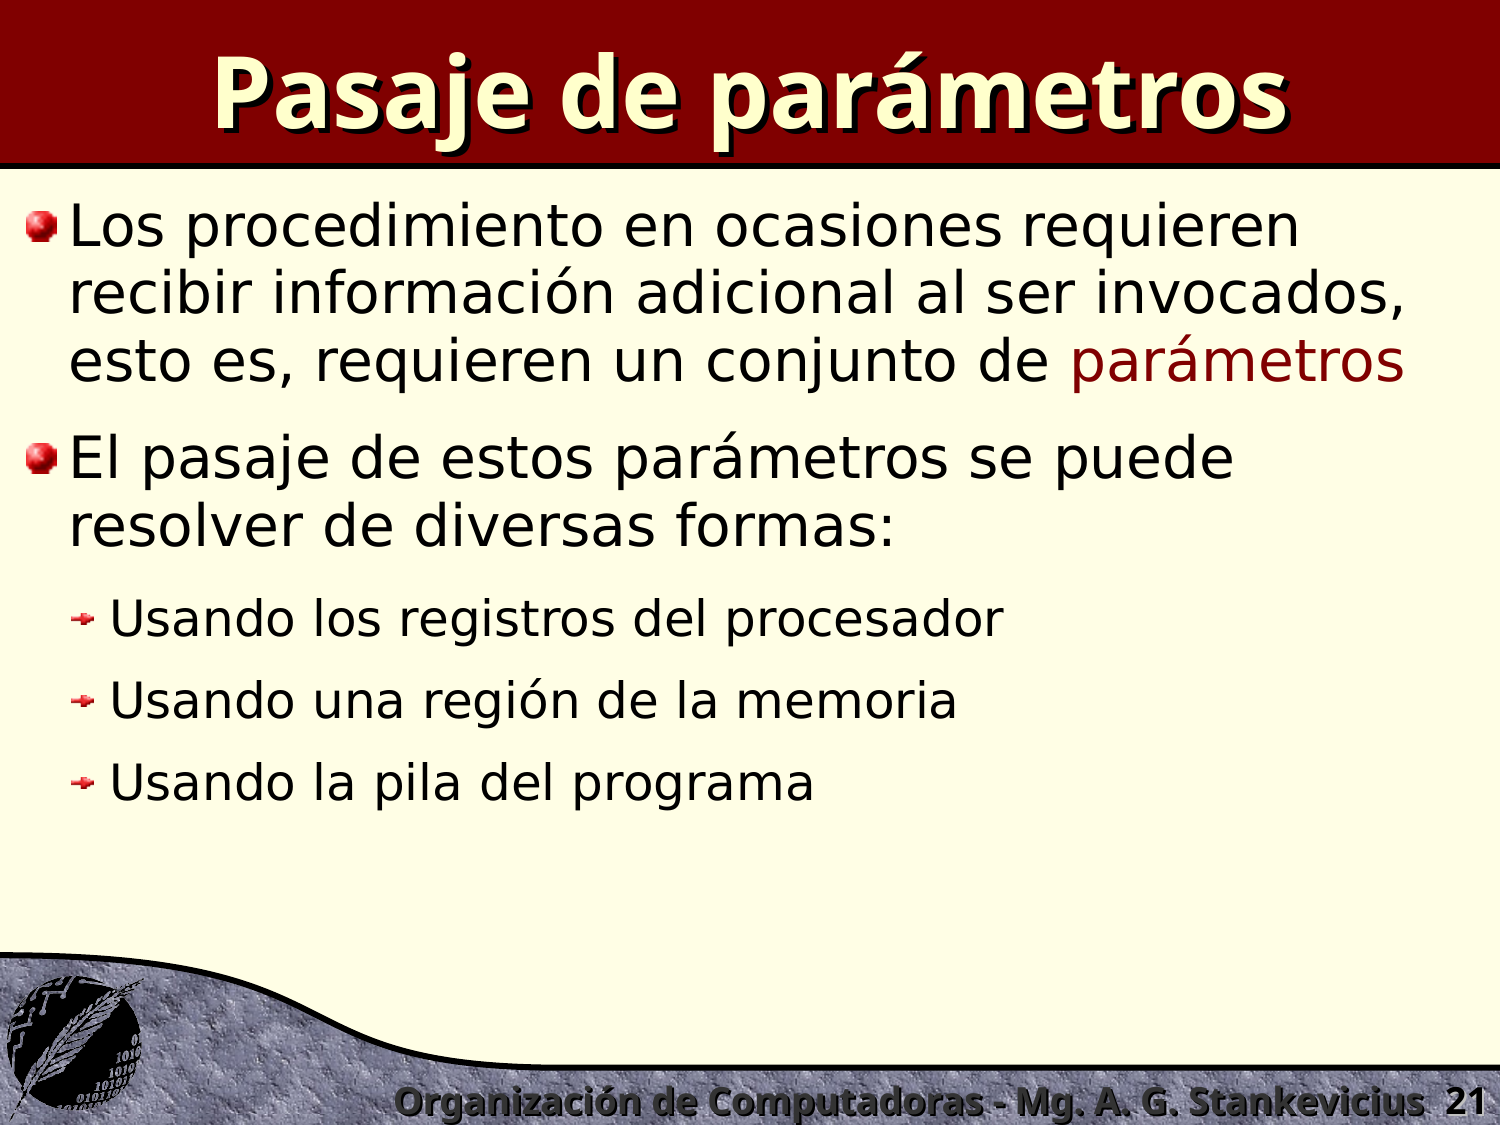

# Pasaje de parámetros
Los procedimiento en ocasiones requieren recibir información adicional al ser invocados, esto es, requieren un conjunto de parámetros
El pasaje de estos parámetros se puede resolver de diversas formas:
Usando los registros del procesador
Usando una región de la memoria
Usando la pila del programa
21